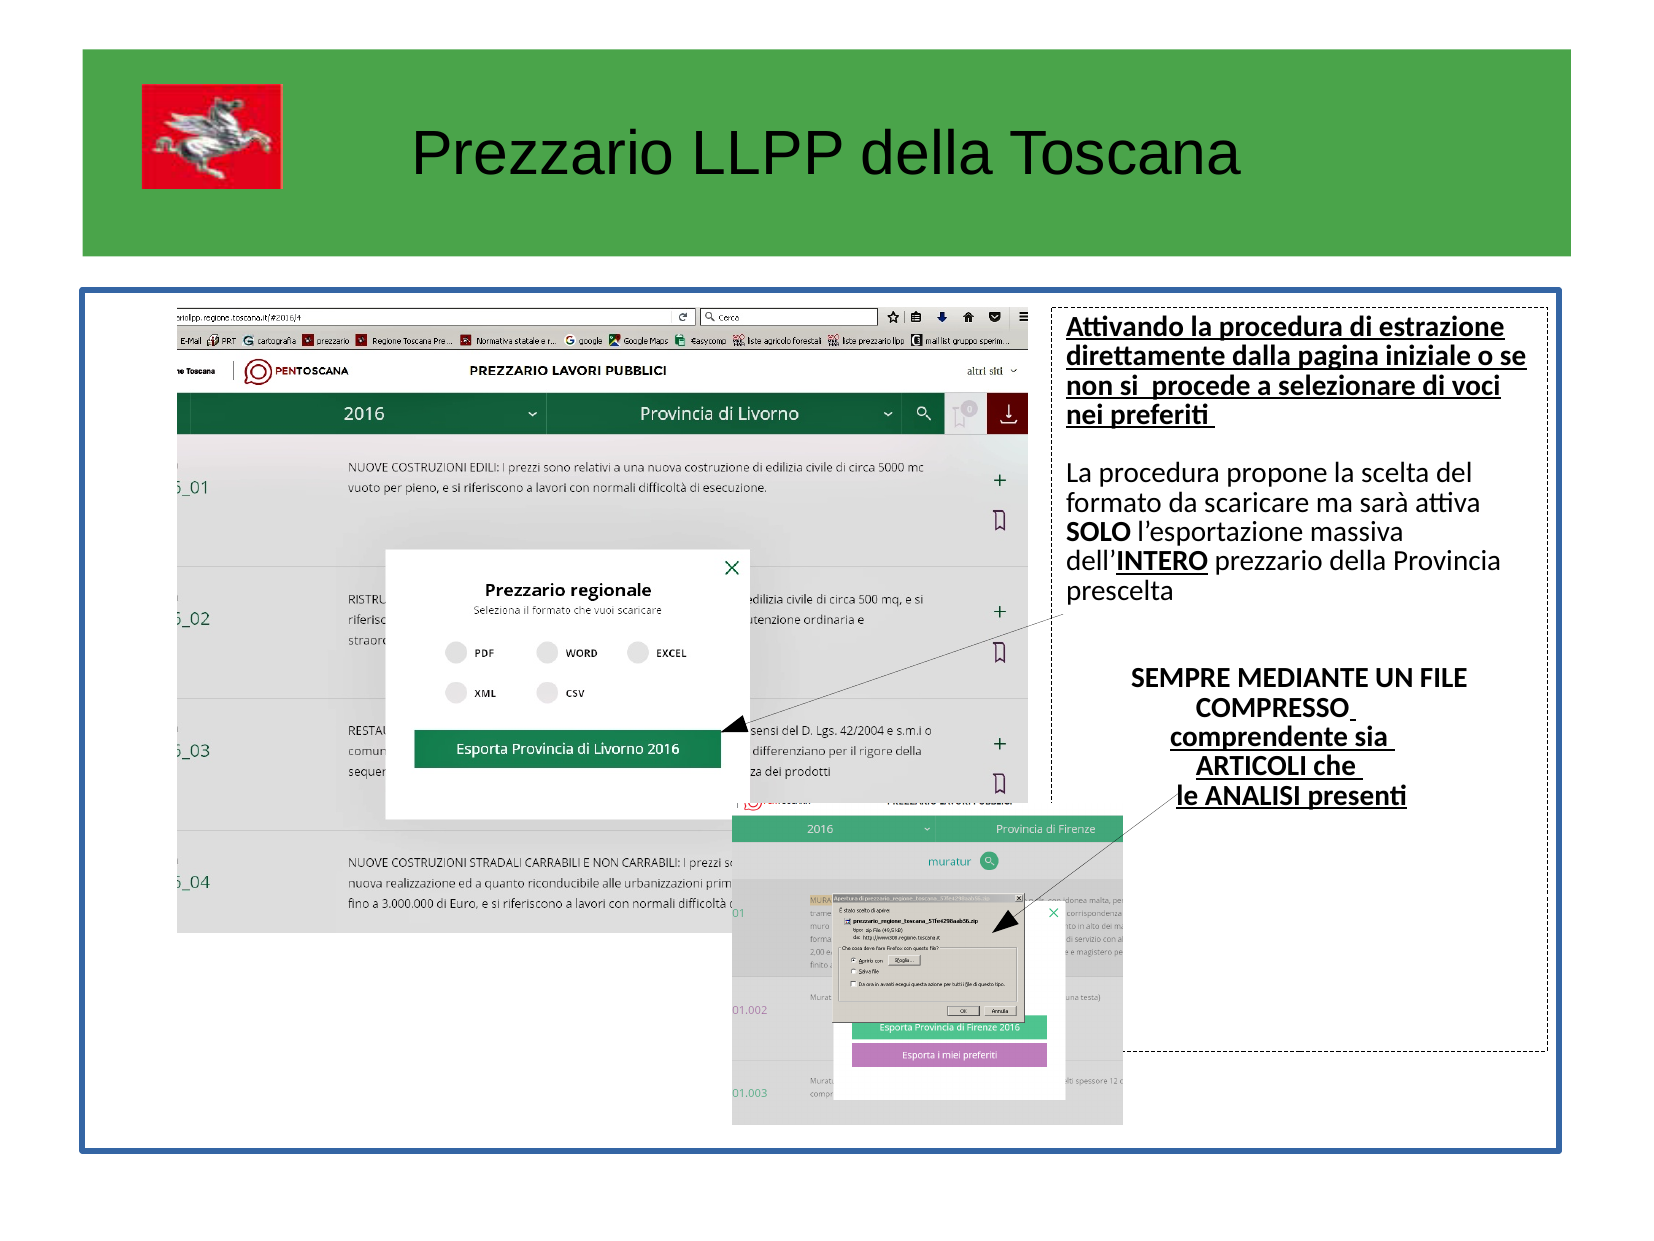

# Prezzario LLPP della Toscana
Attivando la procedura di estrazione direttamente dalla pagina iniziale o se non si procede a selezionare di voci nei preferiti
La procedura propone la scelta del formato da scaricare ma sarà attiva SOLO l’esportazione massiva dell’INTERO prezzario della Provincia prescelta
 SEMPRE MEDIANTE UN FILE
 COMPRESSO
 comprendente sia
 ARTICOLI che
 le ANALISI presenti